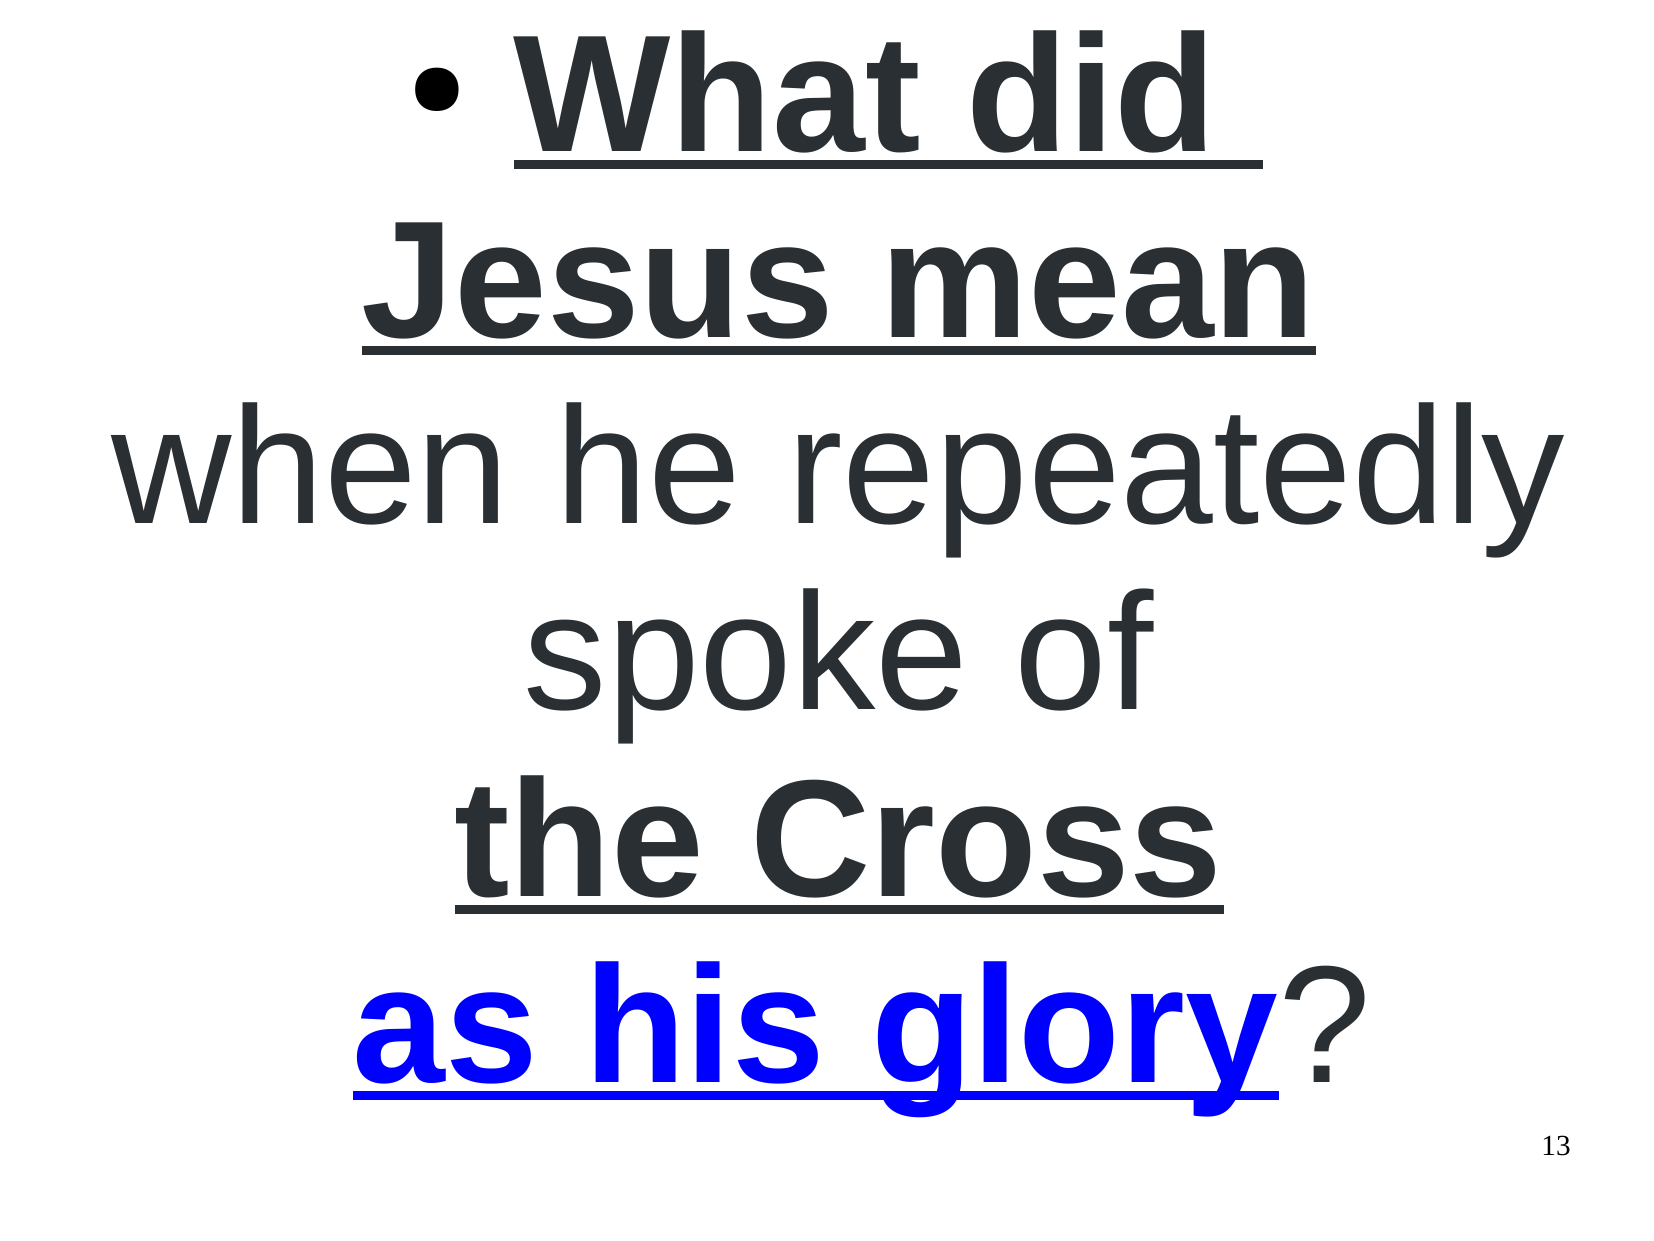

# What did Jesus mean when he repeatedly spoke of the Cross as his glory?
13